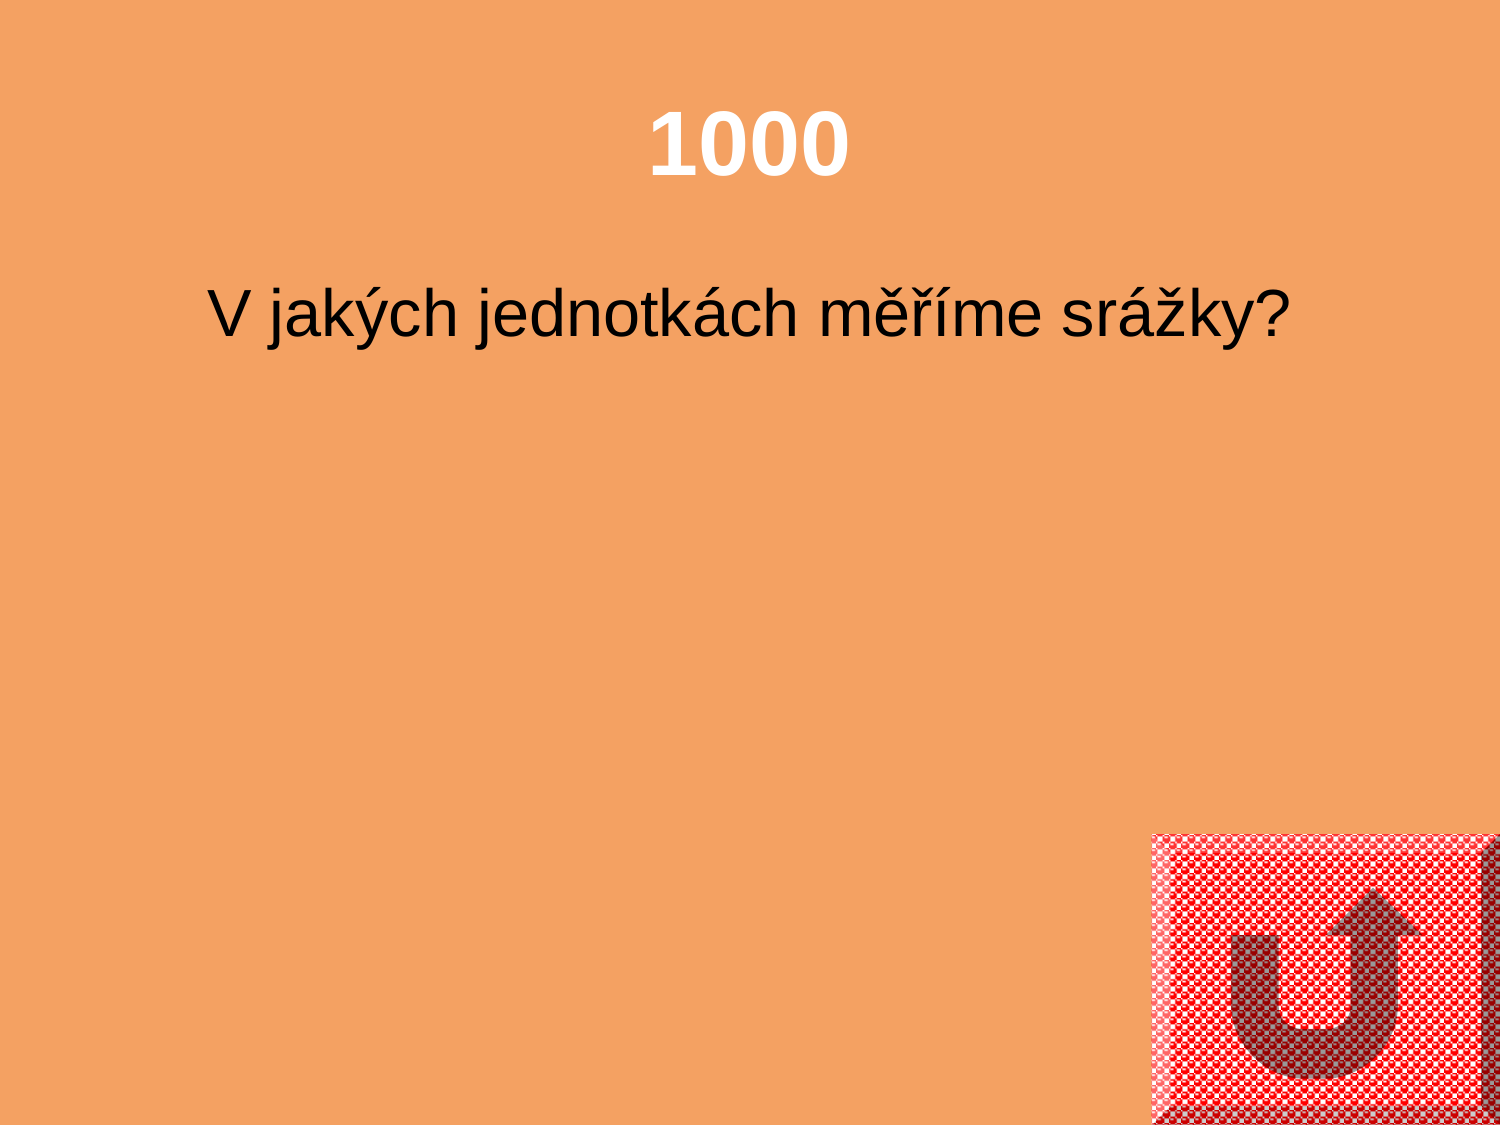

# 1000
V jakých jednotkách měříme srážky?